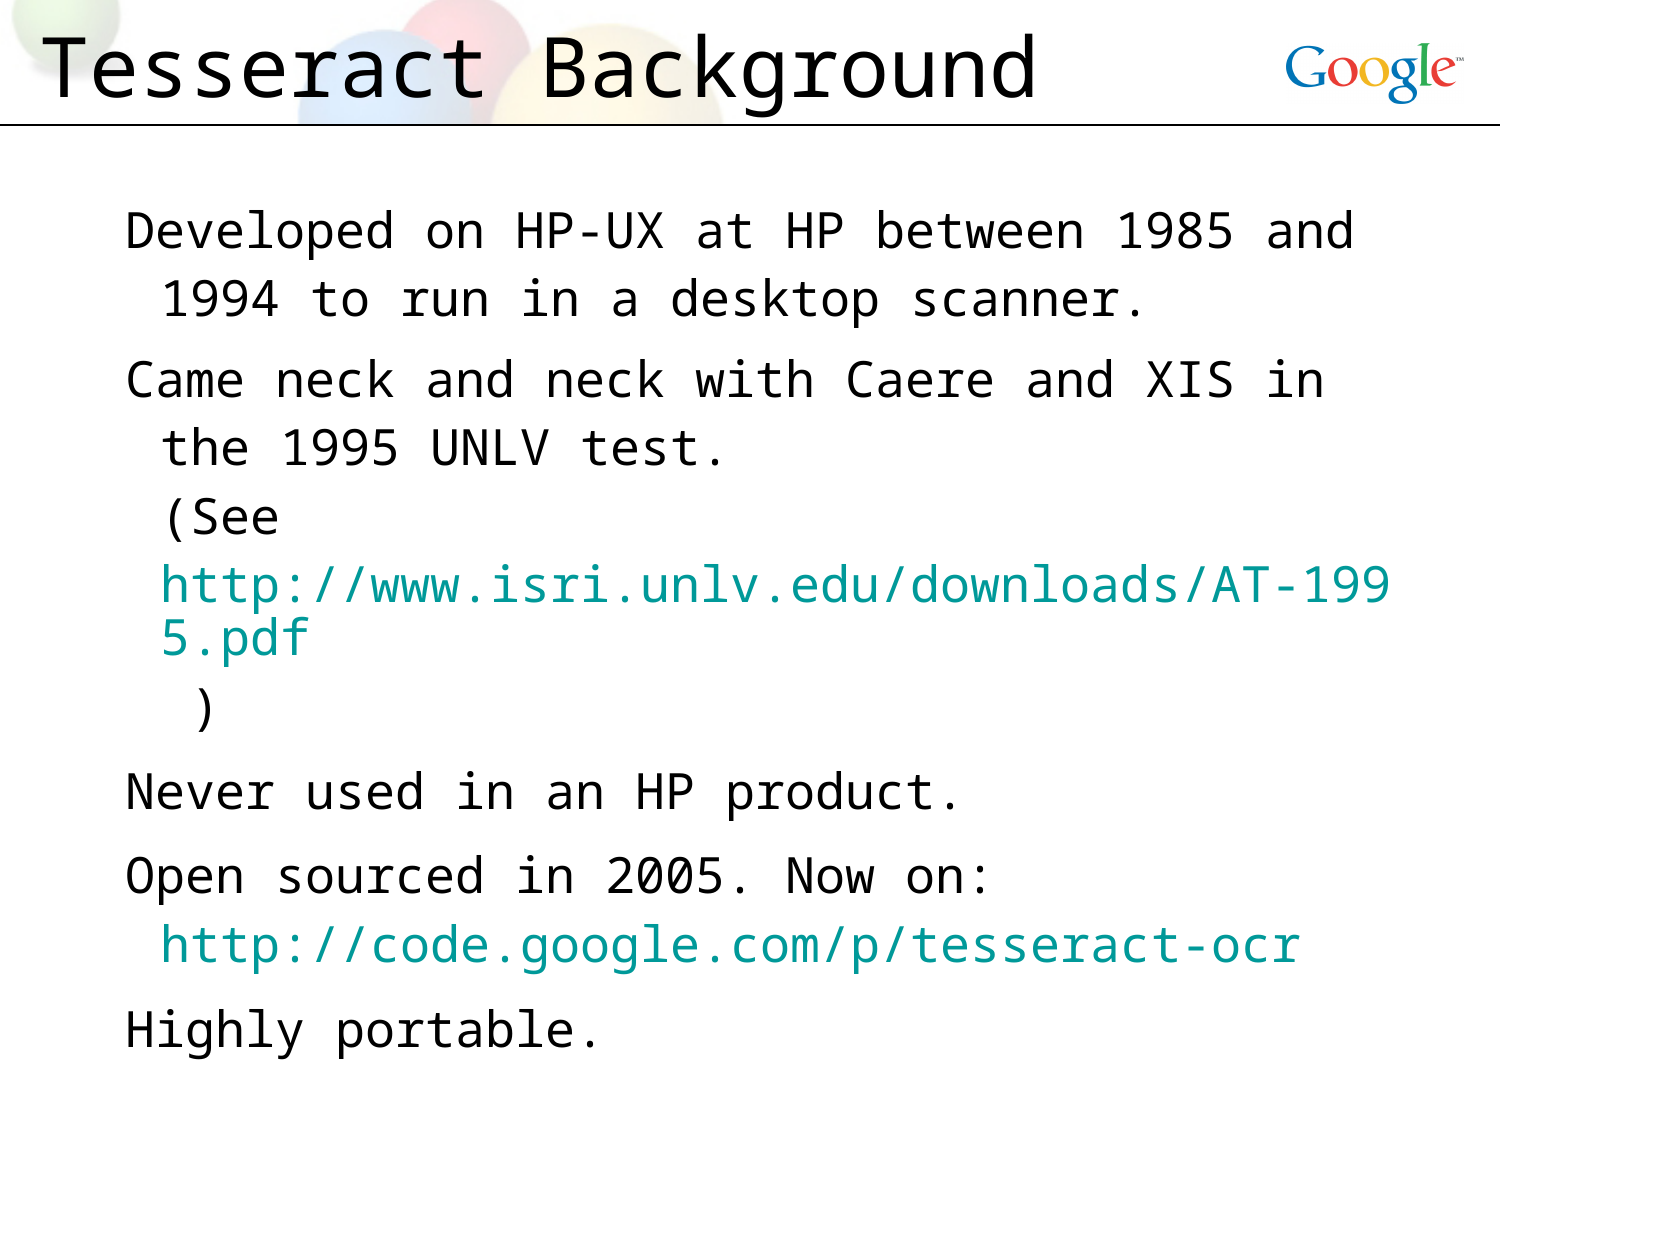

Tesseract Background
Developed on HP-UX at HP between 1985 and 1994 to run in a desktop scanner.
Came neck and neck with Caere and XIS in the 1995 UNLV test.
(See http://www.isri.unlv.edu/downloads/AT-1995.pdf )
Never used in an HP product.
Open sourced in 2005. Now on: http://code.google.com/p/tesseract-ocr
Highly portable.